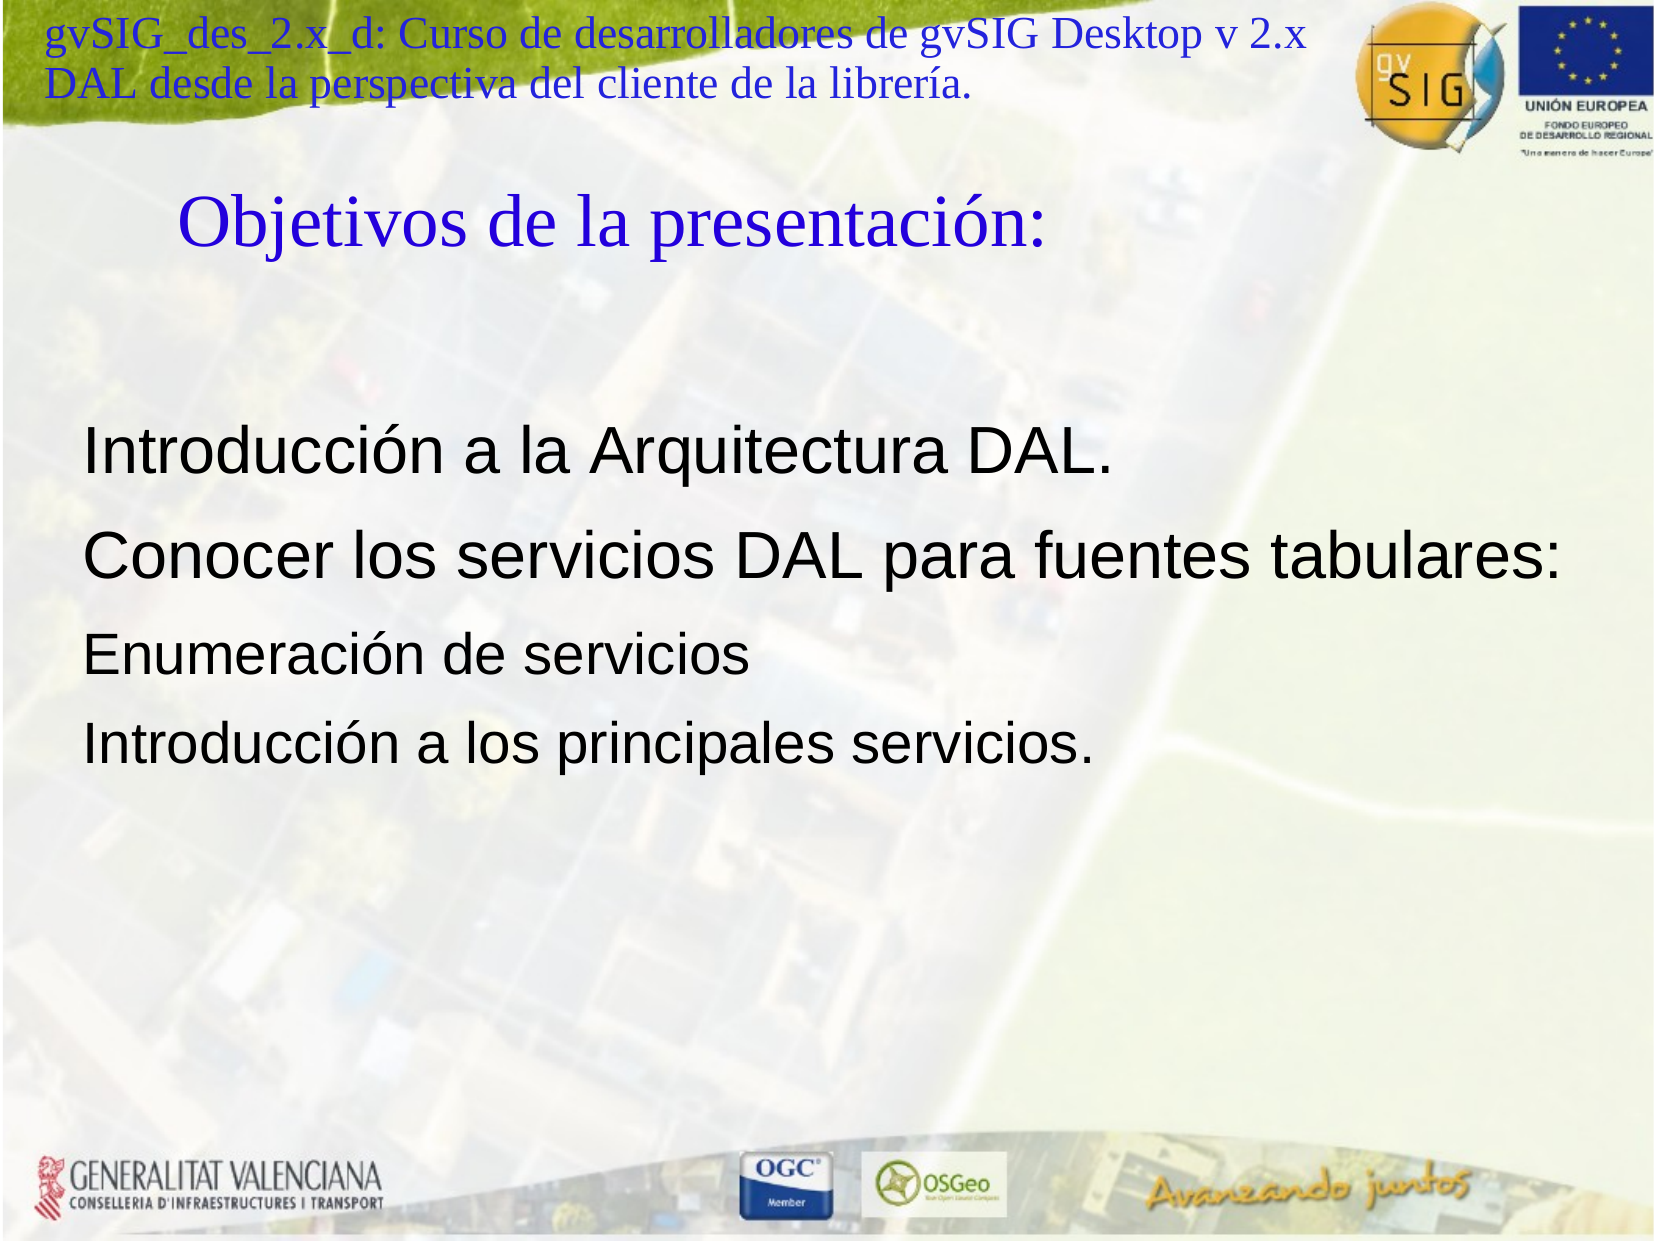

# Objetivos de la presentación:
Introducción a la Arquitectura DAL.
Conocer los servicios DAL para fuentes tabulares:
Enumeración de servicios
Introducción a los principales servicios.